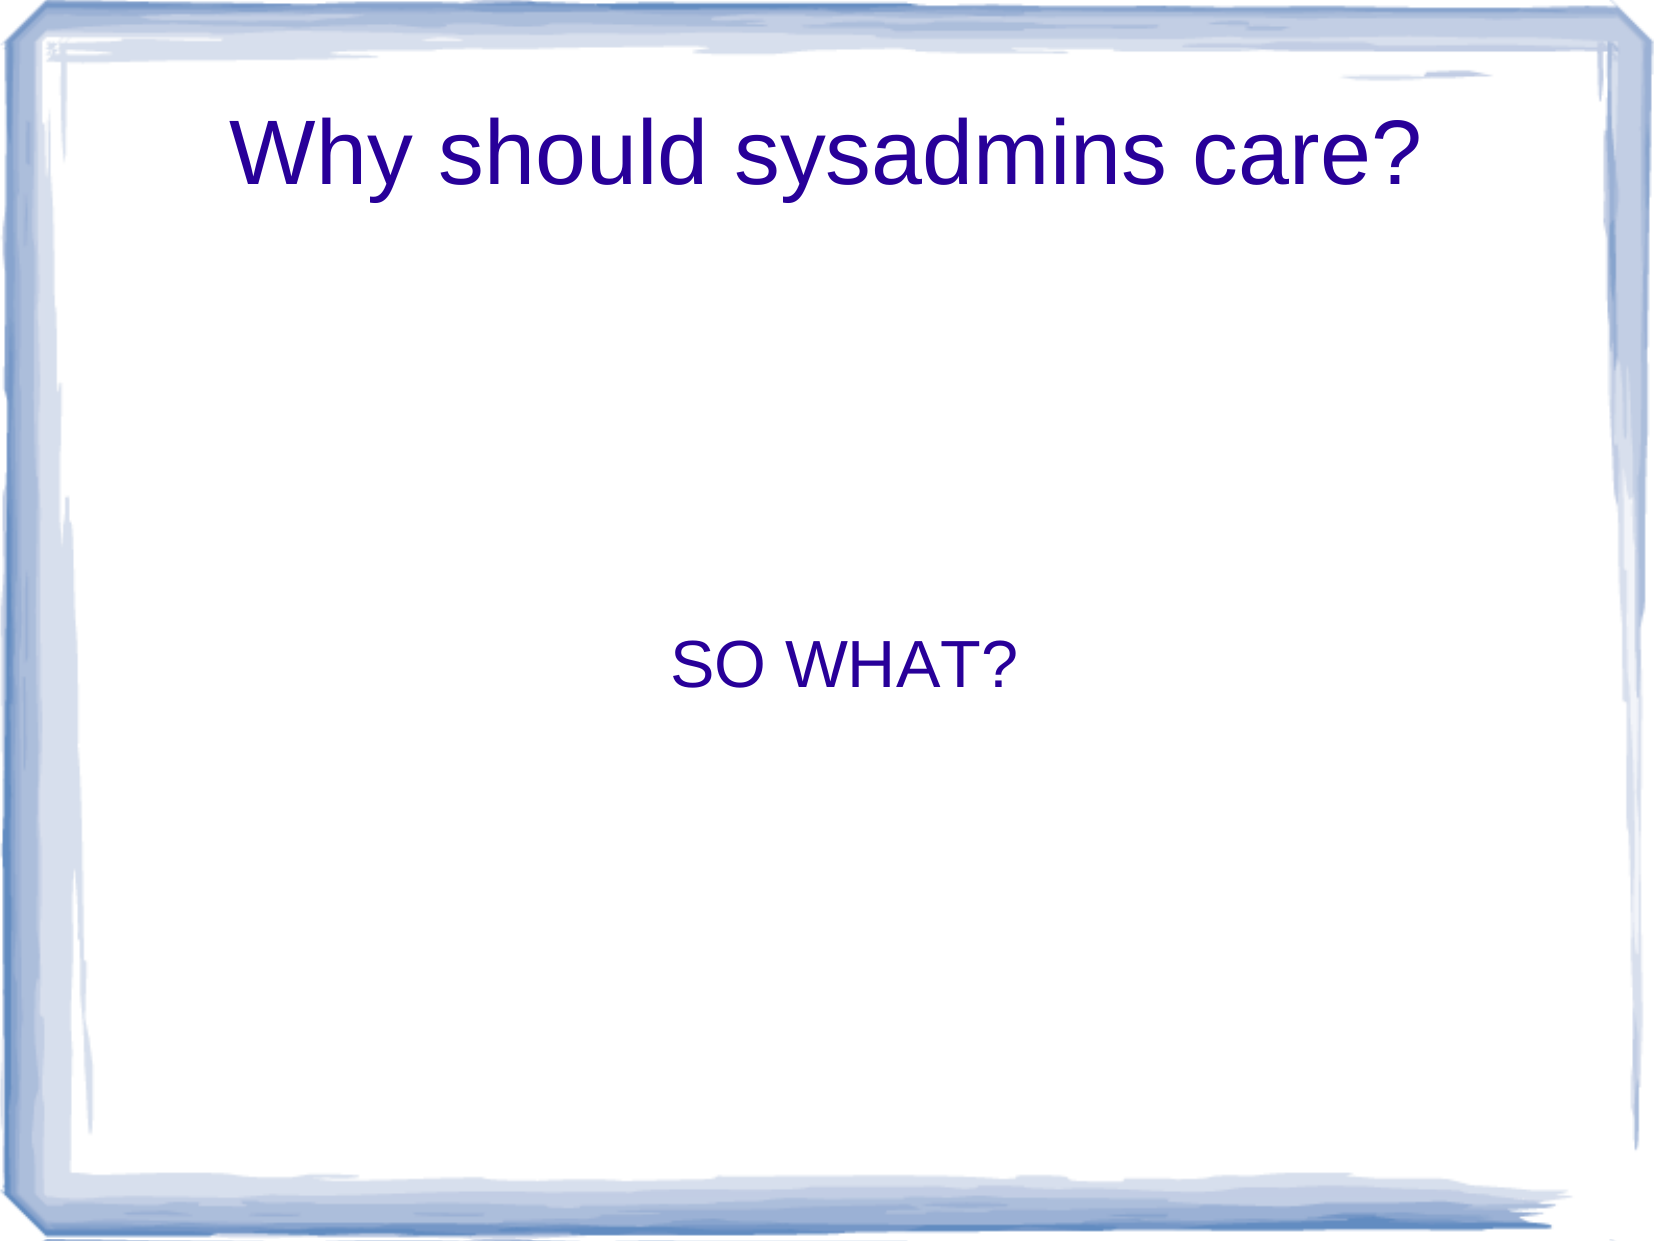

# Why should sysadmins care?
SO WHAT?